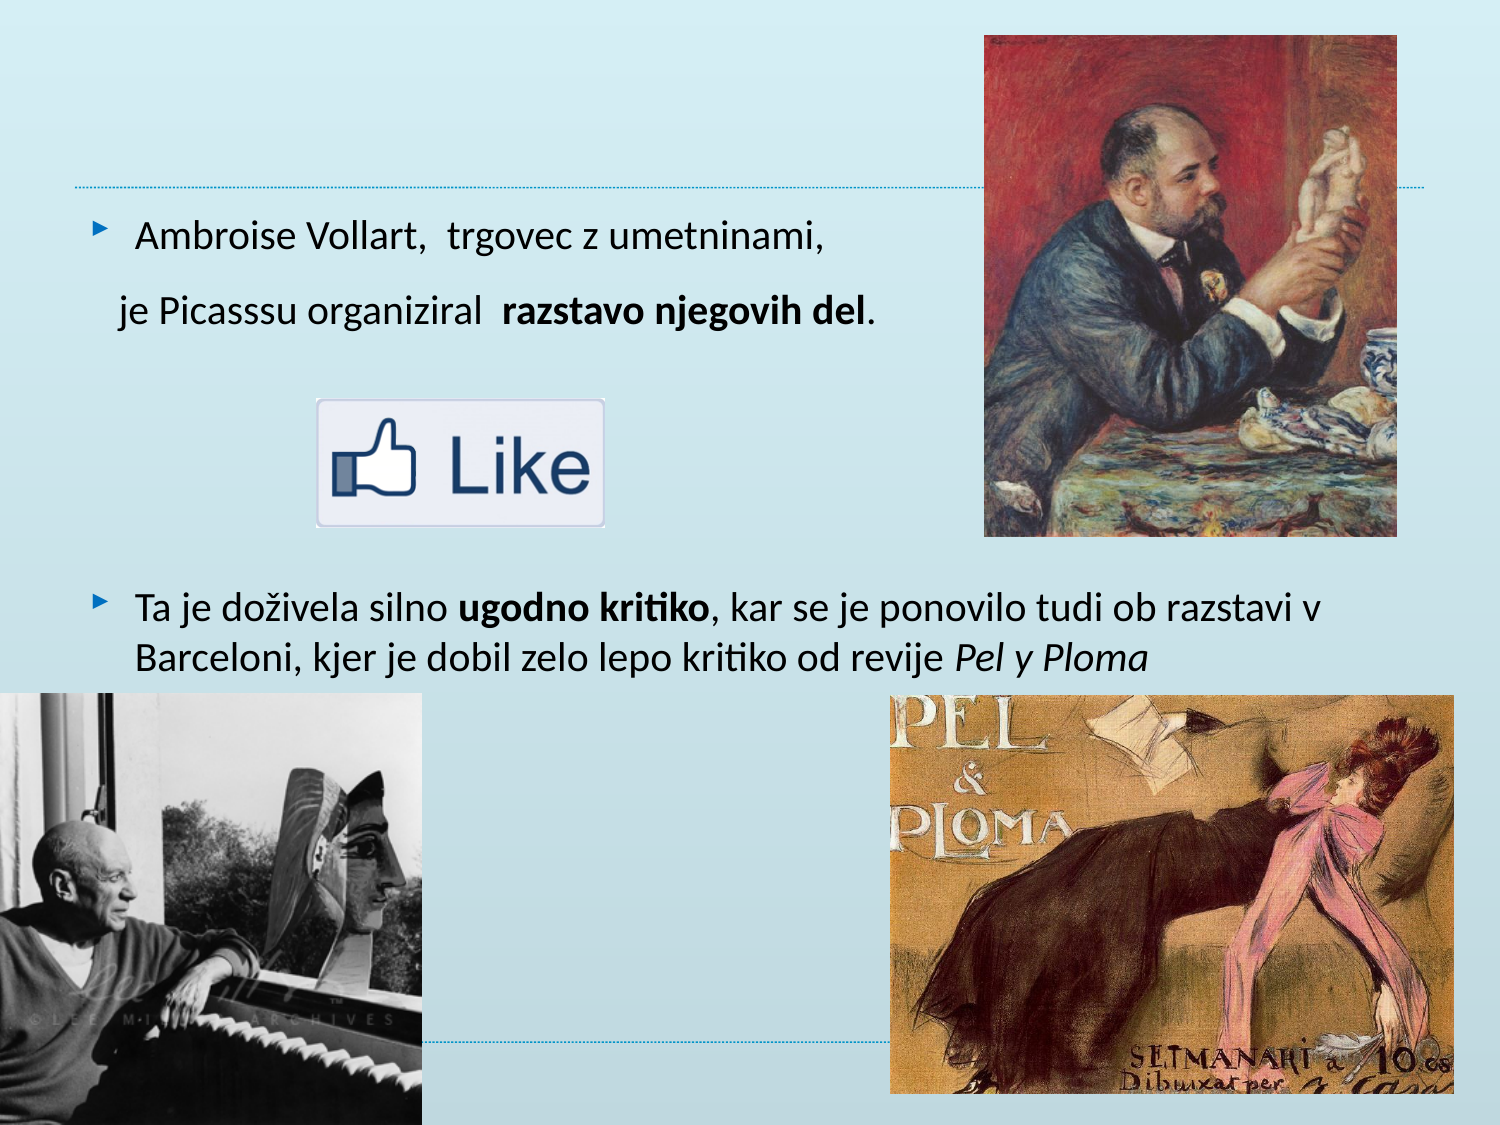

#
Ambroise Vollart, trgovec z umetninami,
 je Picasssu organiziral razstavo njegovih del.
Ta je doživela silno ugodno kritiko, kar se je ponovilo tudi ob razstavi v Barceloni, kjer je dobil zelo lepo kritiko od revije Pel y Ploma